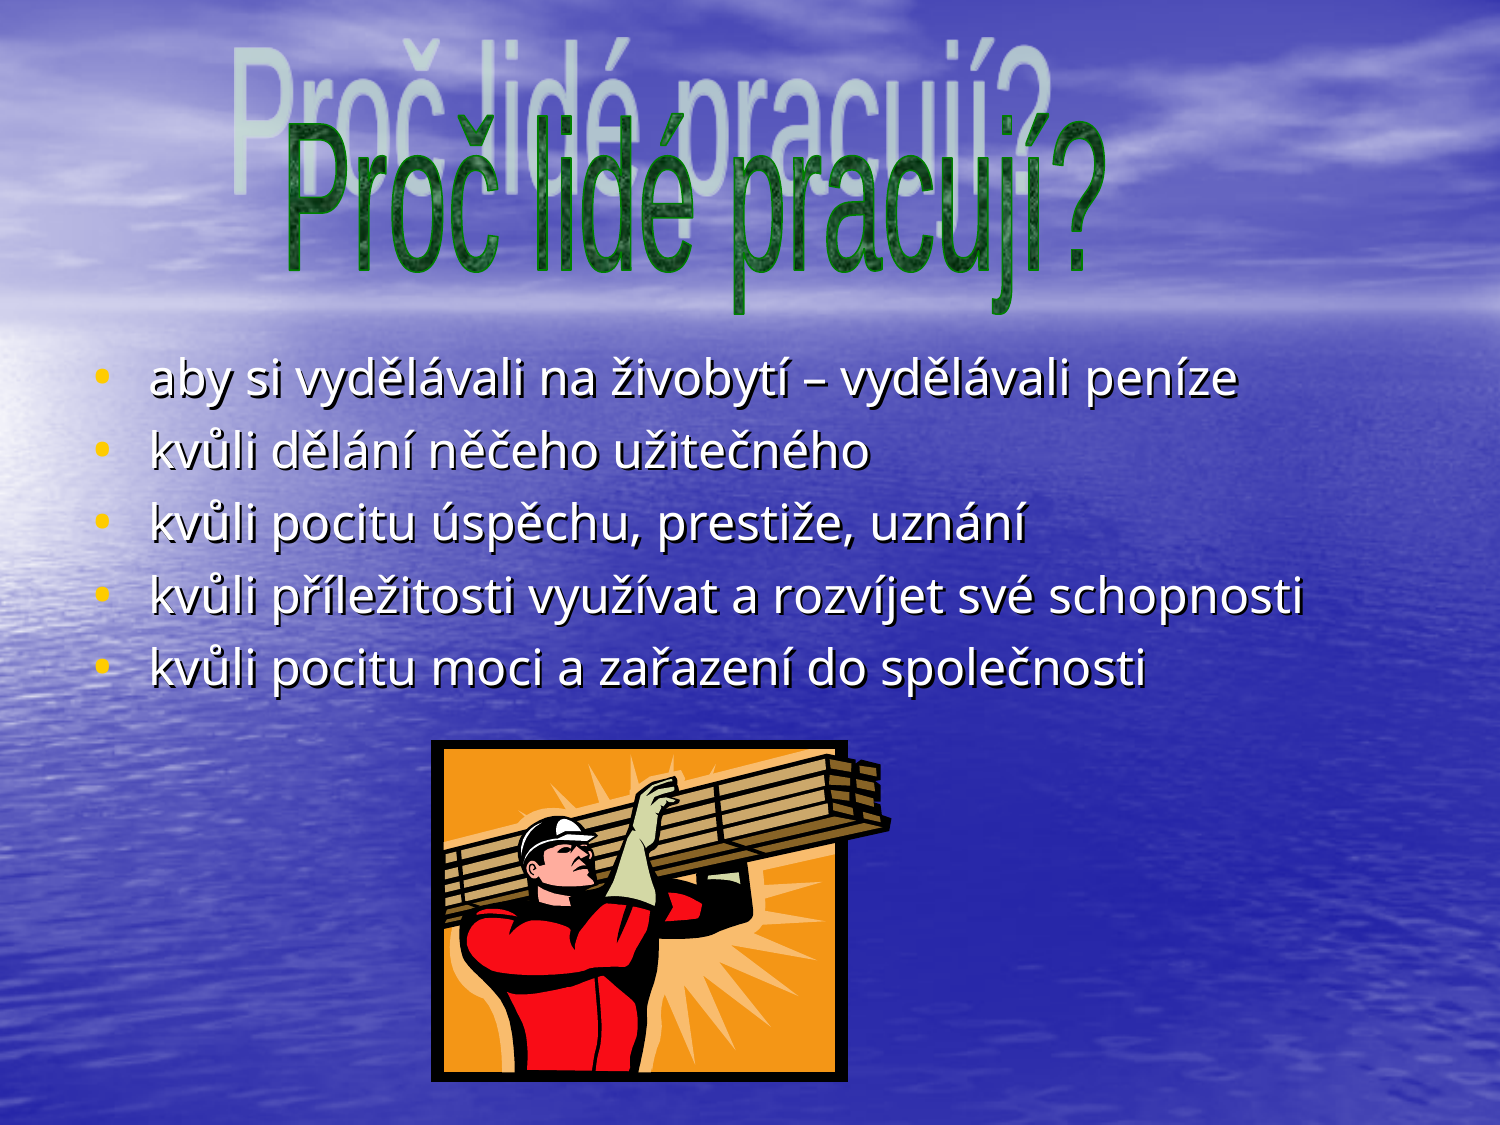

Proč lidé pracují?
# aby si vydělávali na živobytí – vydělávali peníze
kvůli dělání něčeho užitečného
kvůli pocitu úspěchu, prestiže, uznání
kvůli příležitosti využívat a rozvíjet své schopnosti
kvůli pocitu moci a zařazení do společnosti